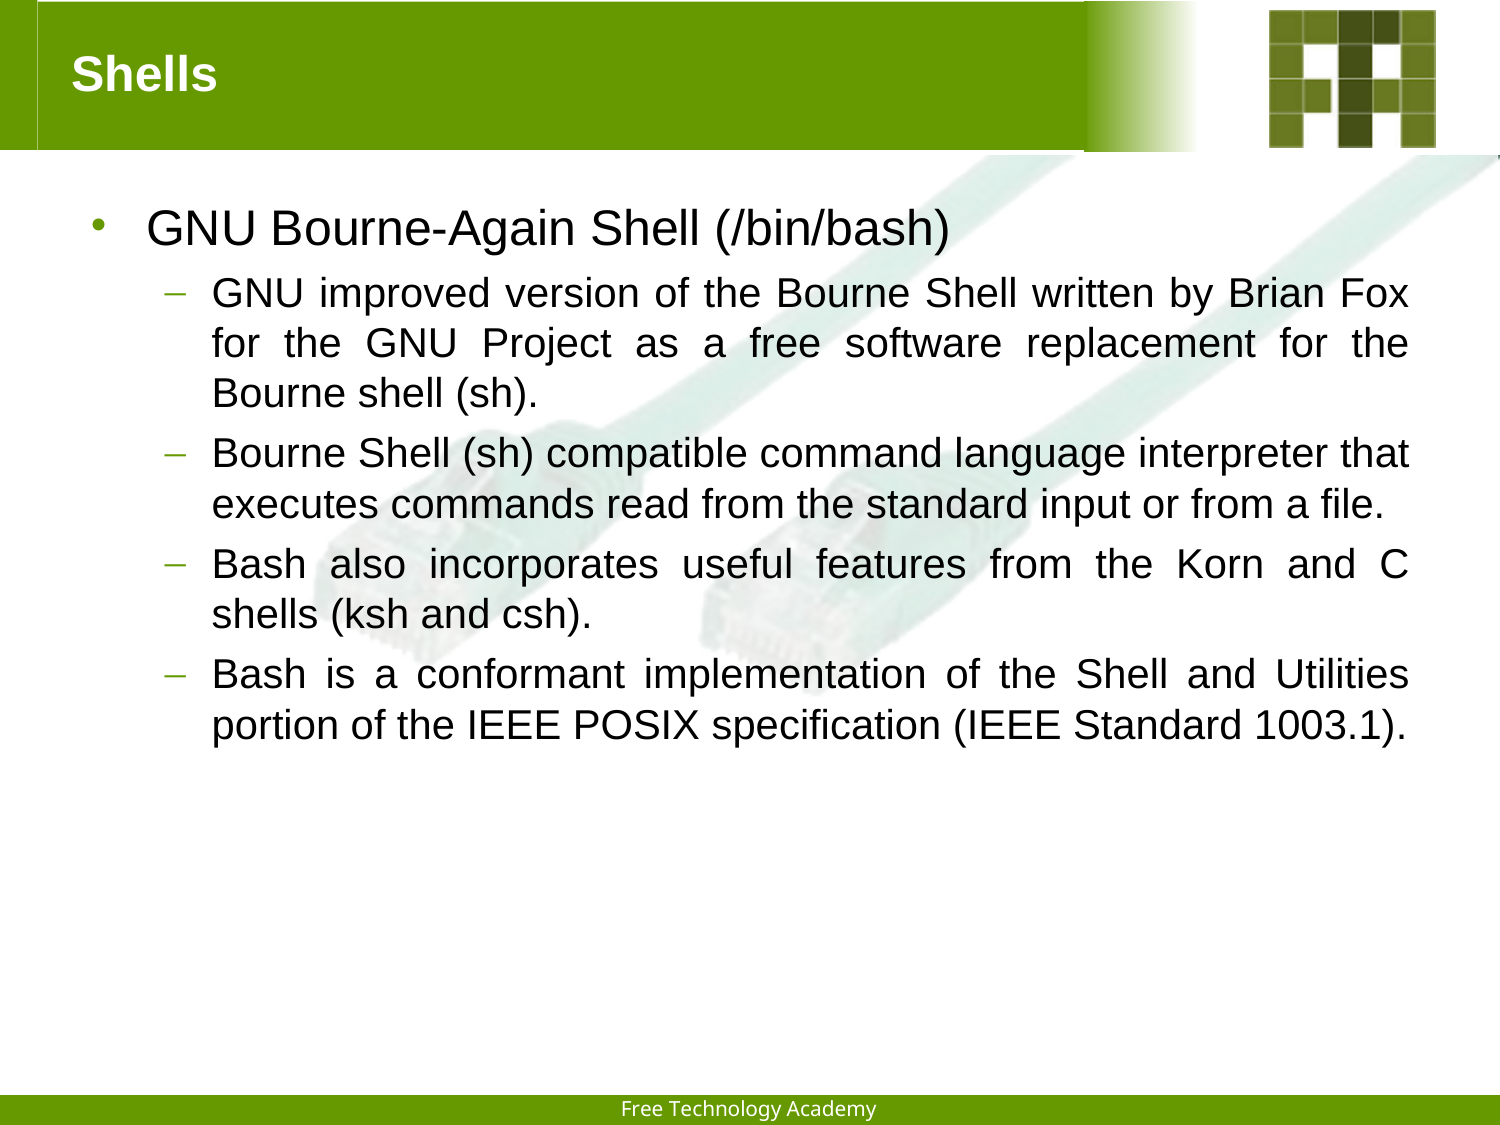

# Shells
GNU Bourne-Again Shell (/bin/bash)
GNU improved version of the Bourne Shell written by Brian Fox for the GNU Project as a free software replacement for the Bourne shell (sh).
Bourne Shell (sh) compatible command language interpreter that executes commands read from the standard input or from a file.
Bash also incorporates useful features from the Korn and C shells (ksh and csh).
Bash is a conformant implementation of the Shell and Utilities portion of the IEEE POSIX specification (IEEE Standard 1003.1).